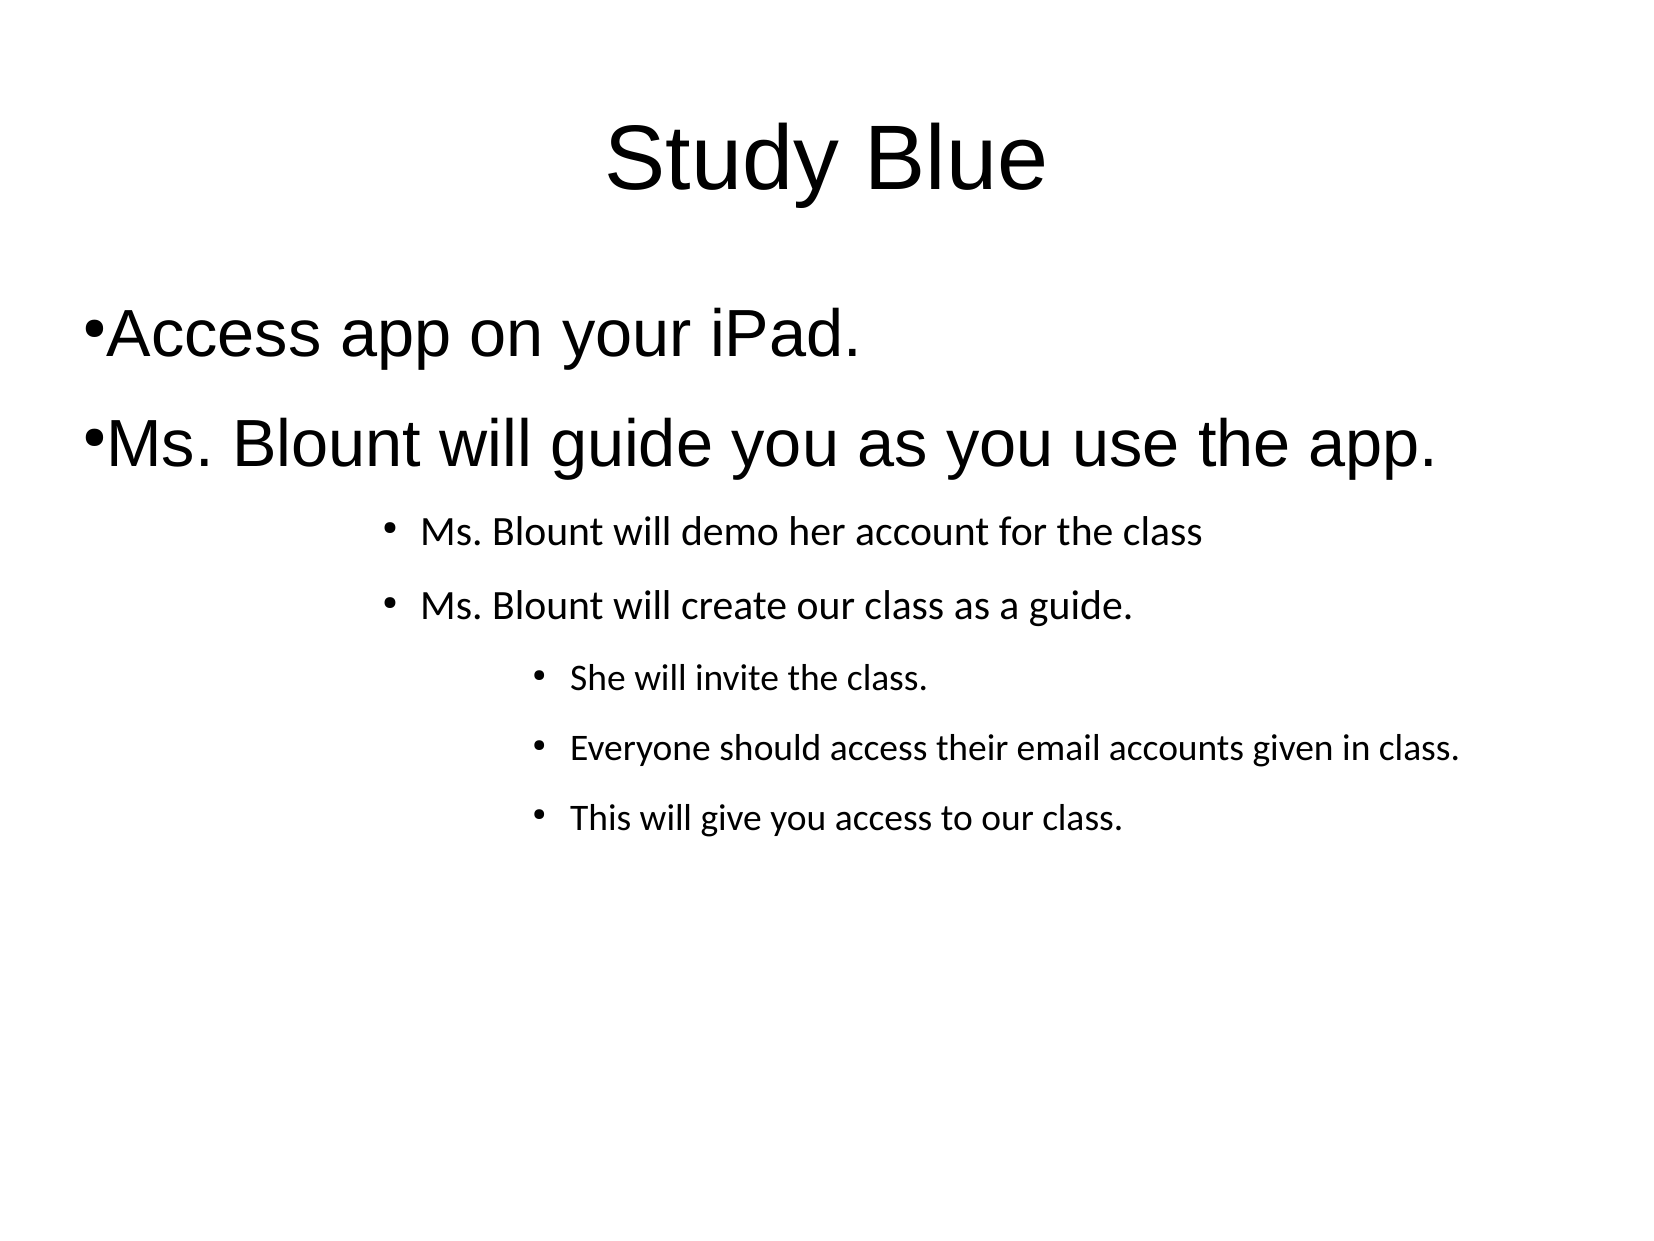

# Study Blue
Access app on your iPad.
Ms. Blount will guide you as you use the app.
Ms. Blount will demo her account for the class
Ms. Blount will create our class as a guide.
She will invite the class.
Everyone should access their email accounts given in class.
This will give you access to our class.